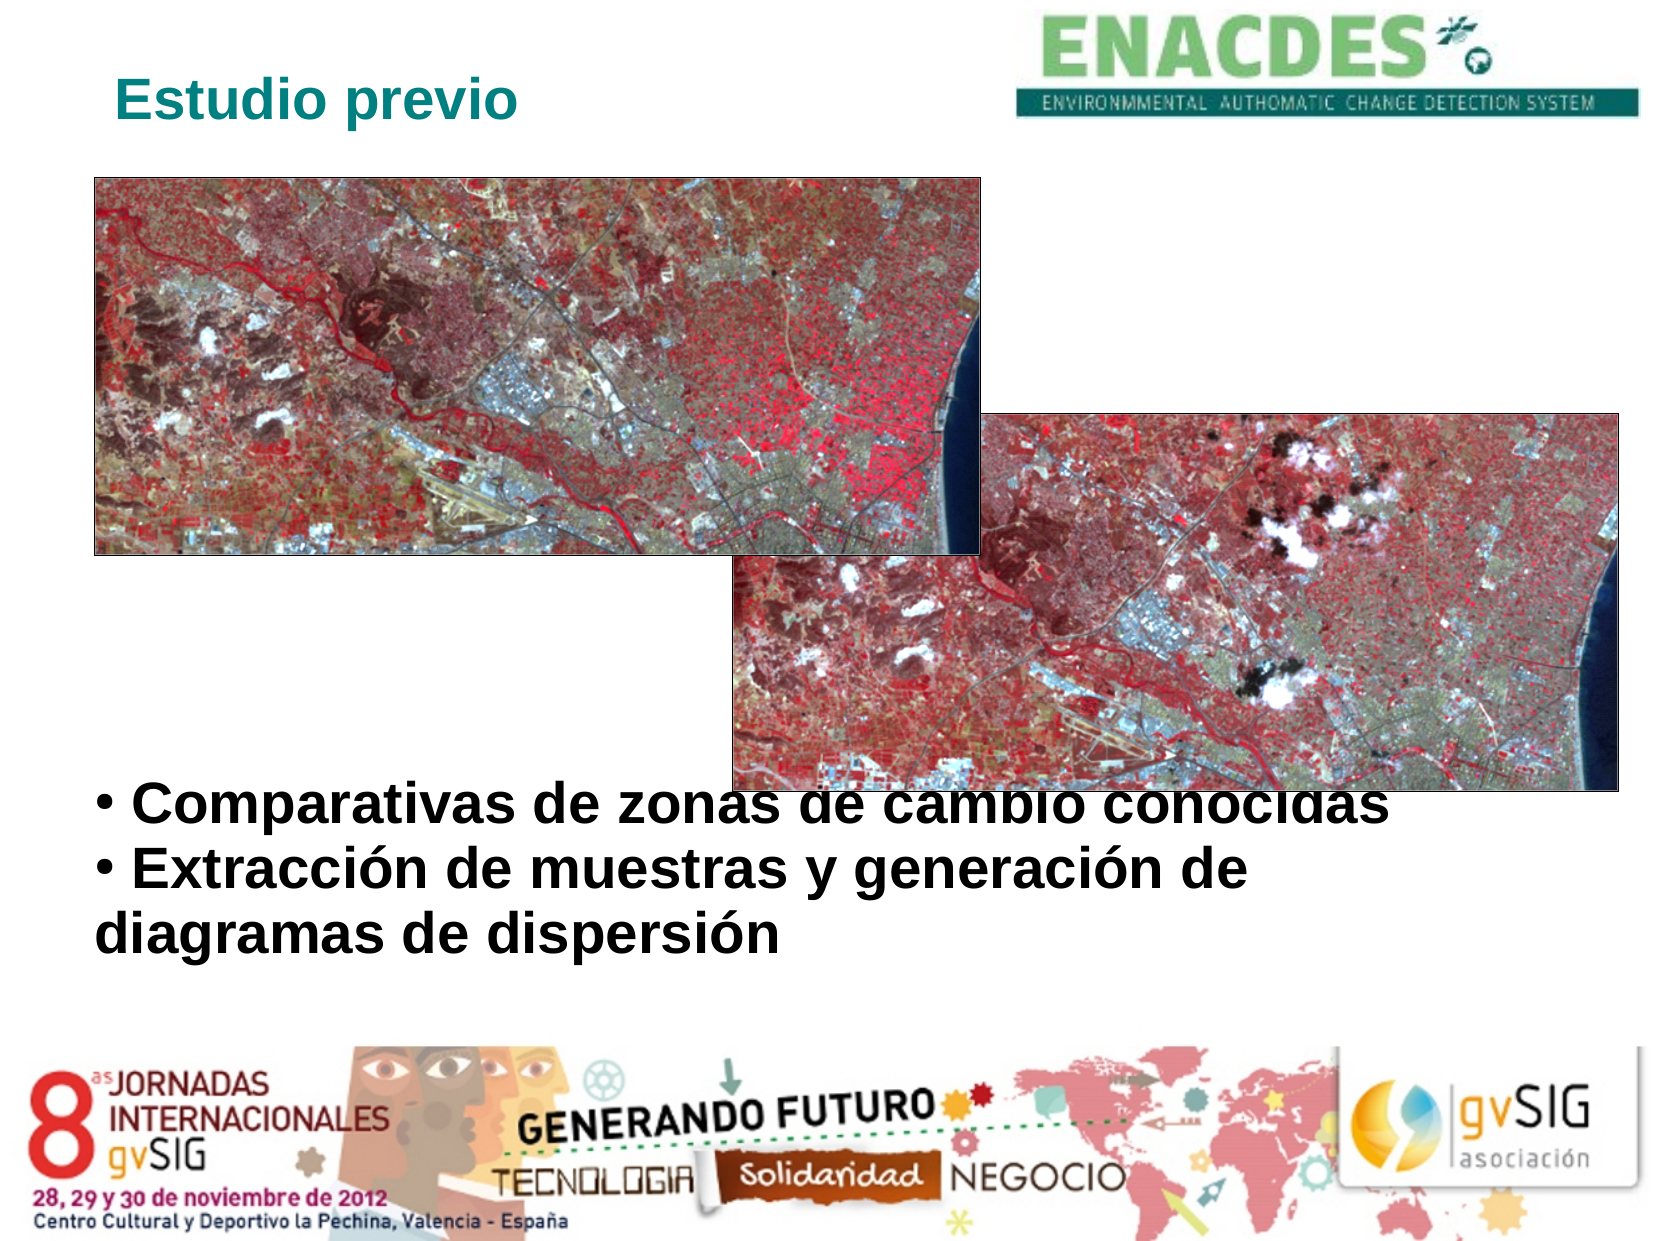

Estudio previo
# Comparativas de zonas de cambio conocidas
 Extracción de muestras y generación de diagramas de dispersión